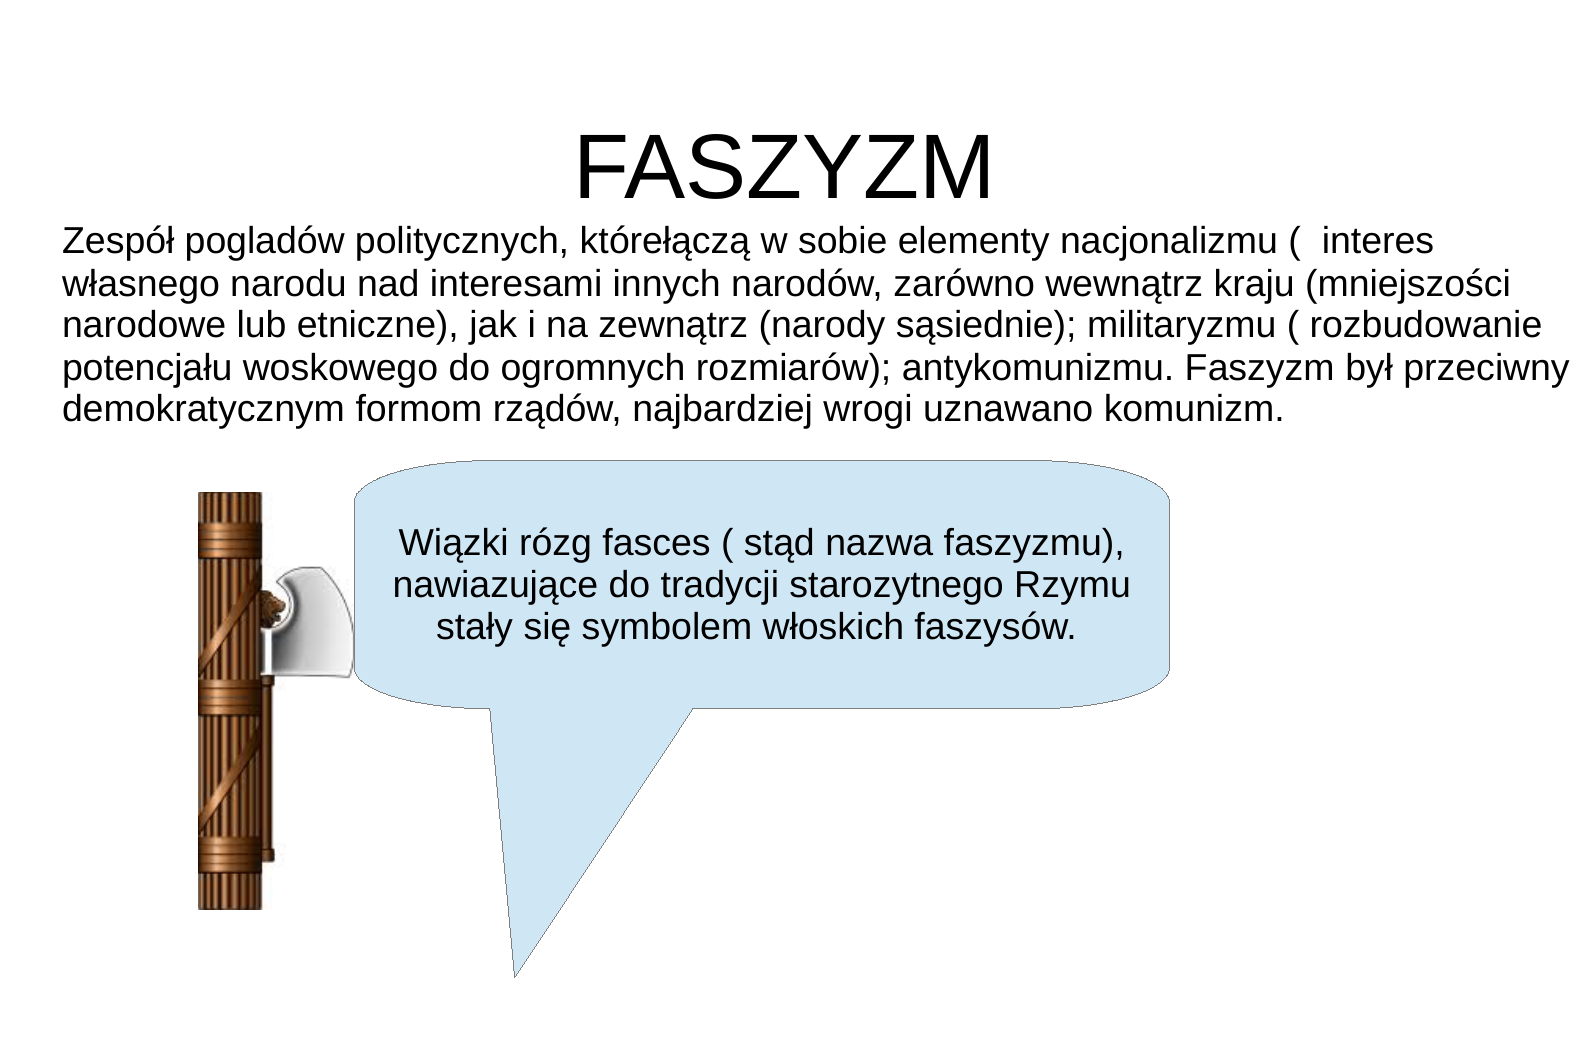

# FASZYZM
Zespół pogladów politycznych, którełączą w sobie elementy nacjonalizmu ( interes własnego narodu nad interesami innych narodów, zarówno wewnątrz kraju (mniejszości narodowe lub etniczne), jak i na zewnątrz (narody sąsiednie); militaryzmu ( rozbudowanie potencjału woskowego do ogromnych rozmiarów); antykomunizmu. Faszyzm był przeciwny demokratycznym formom rządów, najbardziej wrogi uznawano komunizm.
Wiązki rózg fasces ( stąd nazwa faszyzmu),
nawiazujące do tradycji starozytnego Rzymu
stały się symbolem włoskich faszysów.